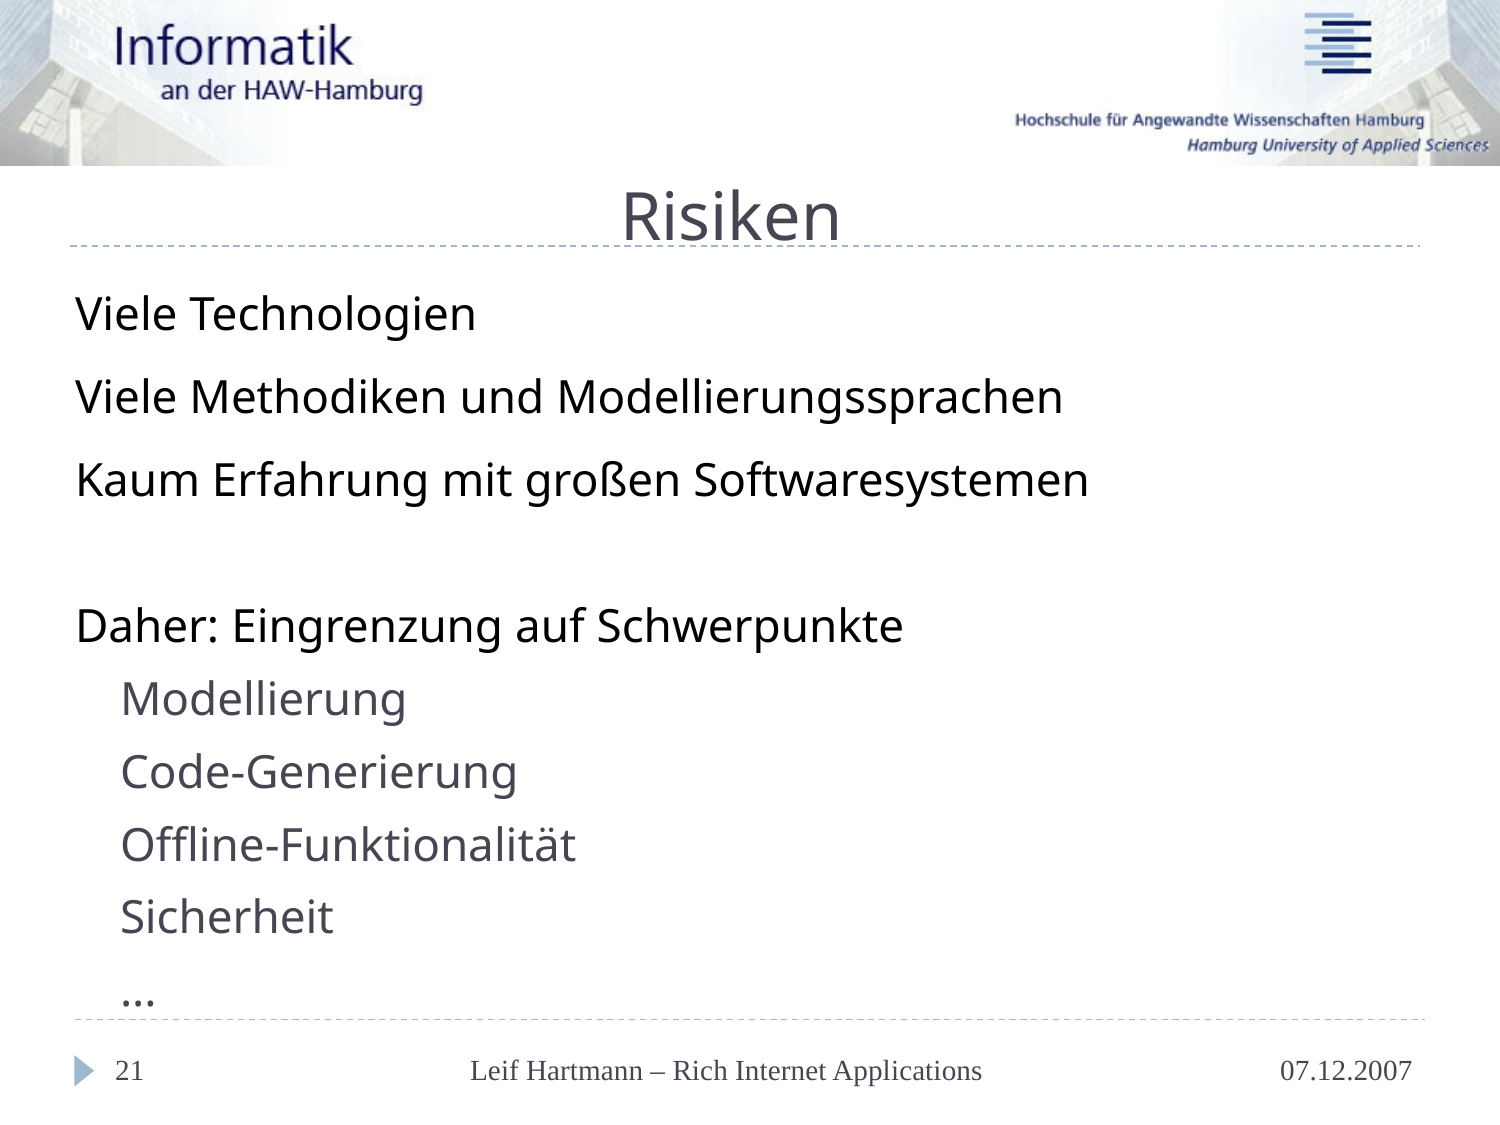

# Risiken
Viele Technologien
Viele Methodiken und Modellierungssprachen
Kaum Erfahrung mit großen Softwaresystemen
Daher: Eingrenzung auf Schwerpunkte
Modellierung
Code-Generierung
Offline-Funktionalität
Sicherheit
...
21
07.12.2007
Leif Hartmann - Rich Internet Applications